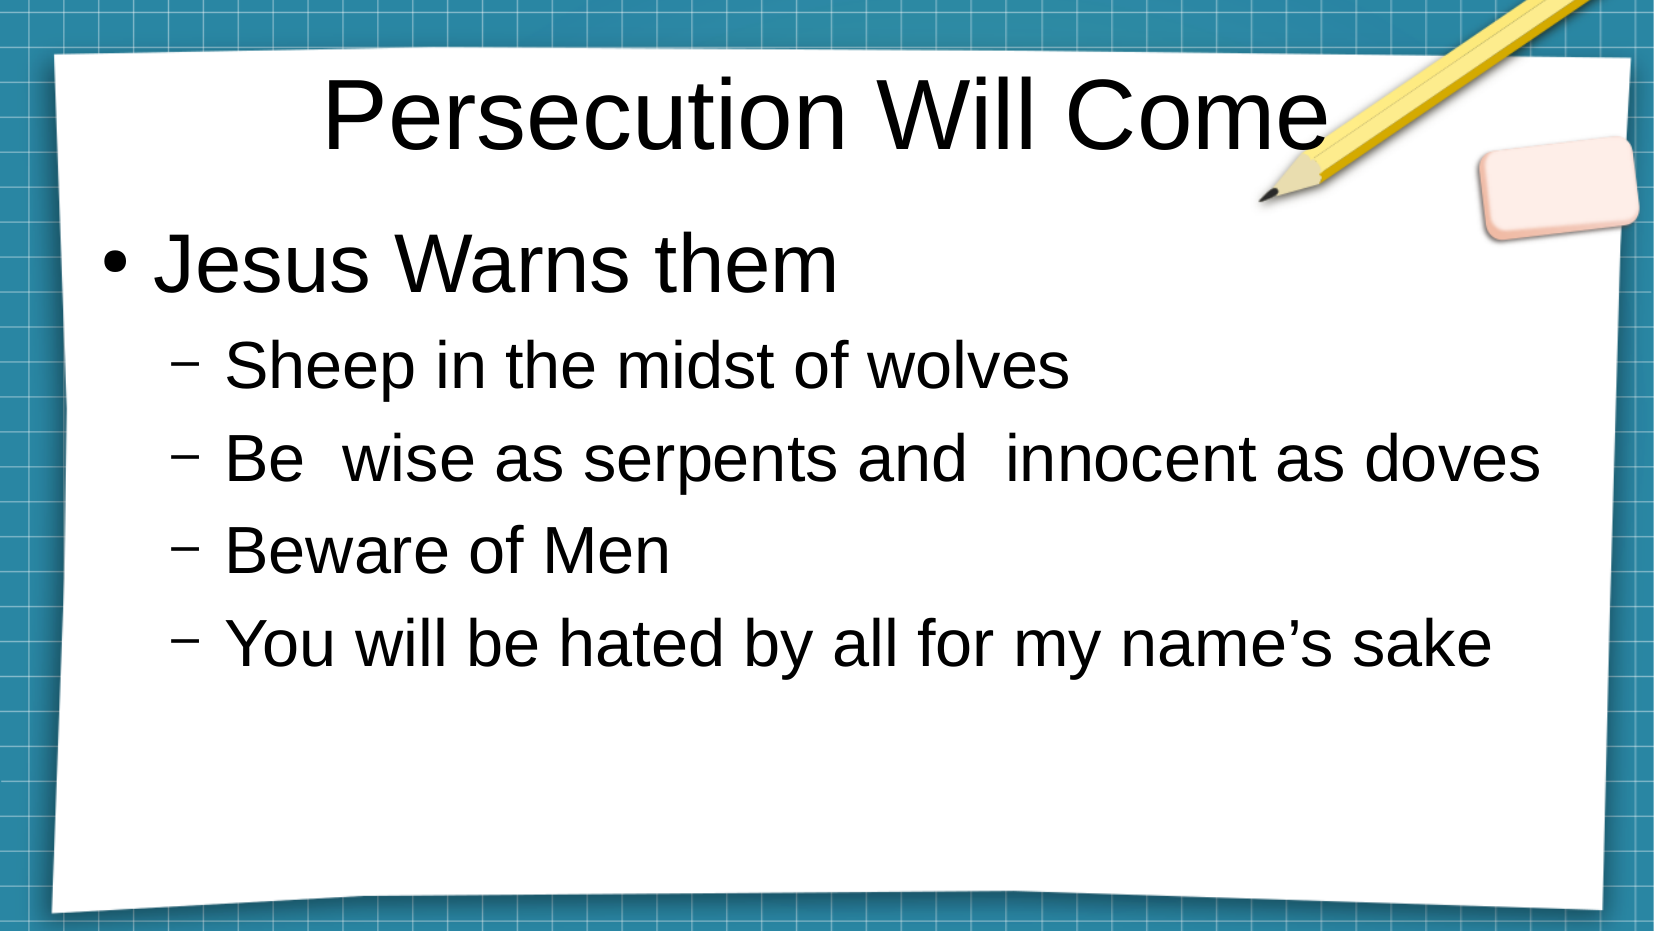

# Persecution Will Come
Jesus Warns them
Sheep in the midst of wolves
Be wise as serpents and innocent as doves
Beware of Men
You will be hated by all for my name’s sake